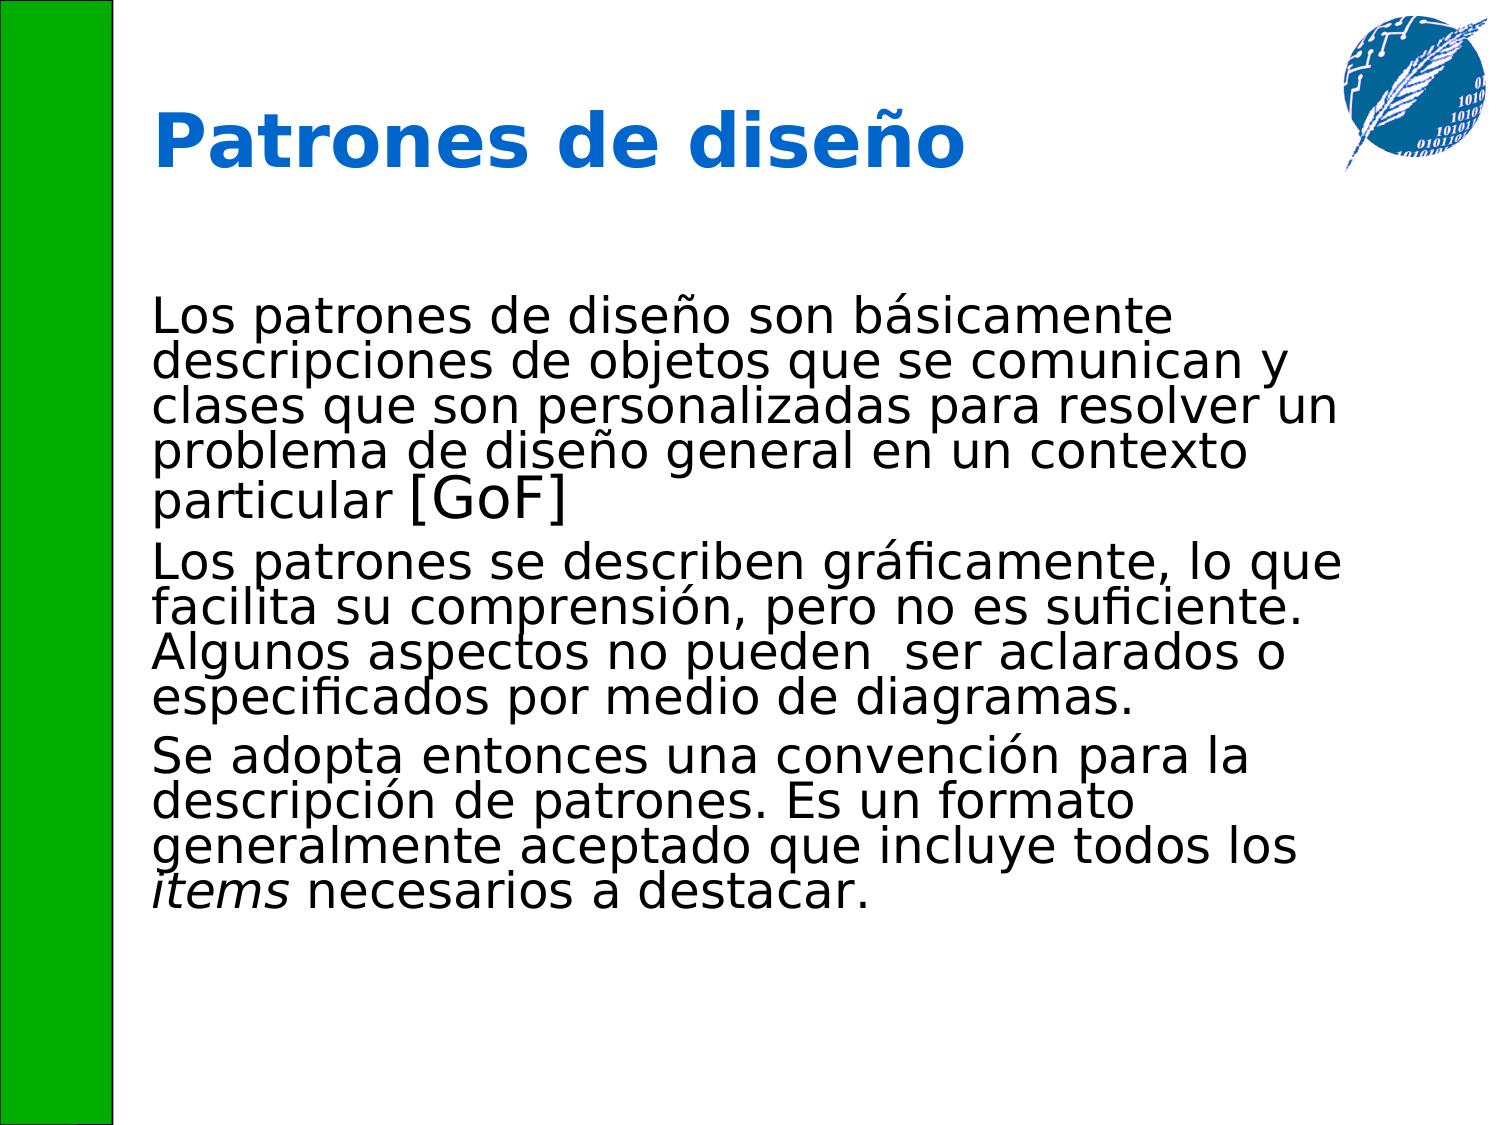

# Patrones de diseño
Los patrones de diseño son básicamente descripciones de objetos que se comunican y clases que son personalizadas para resolver un problema de diseño general en un contexto particular [GoF]
Los patrones se describen gráficamente, lo que facilita su comprensión, pero no es suficiente. Algunos aspectos no pueden ser aclarados o especificados por medio de diagramas.
Se adopta entonces una convención para la descripción de patrones. Es un formato generalmente aceptado que incluye todos los items necesarios a destacar.